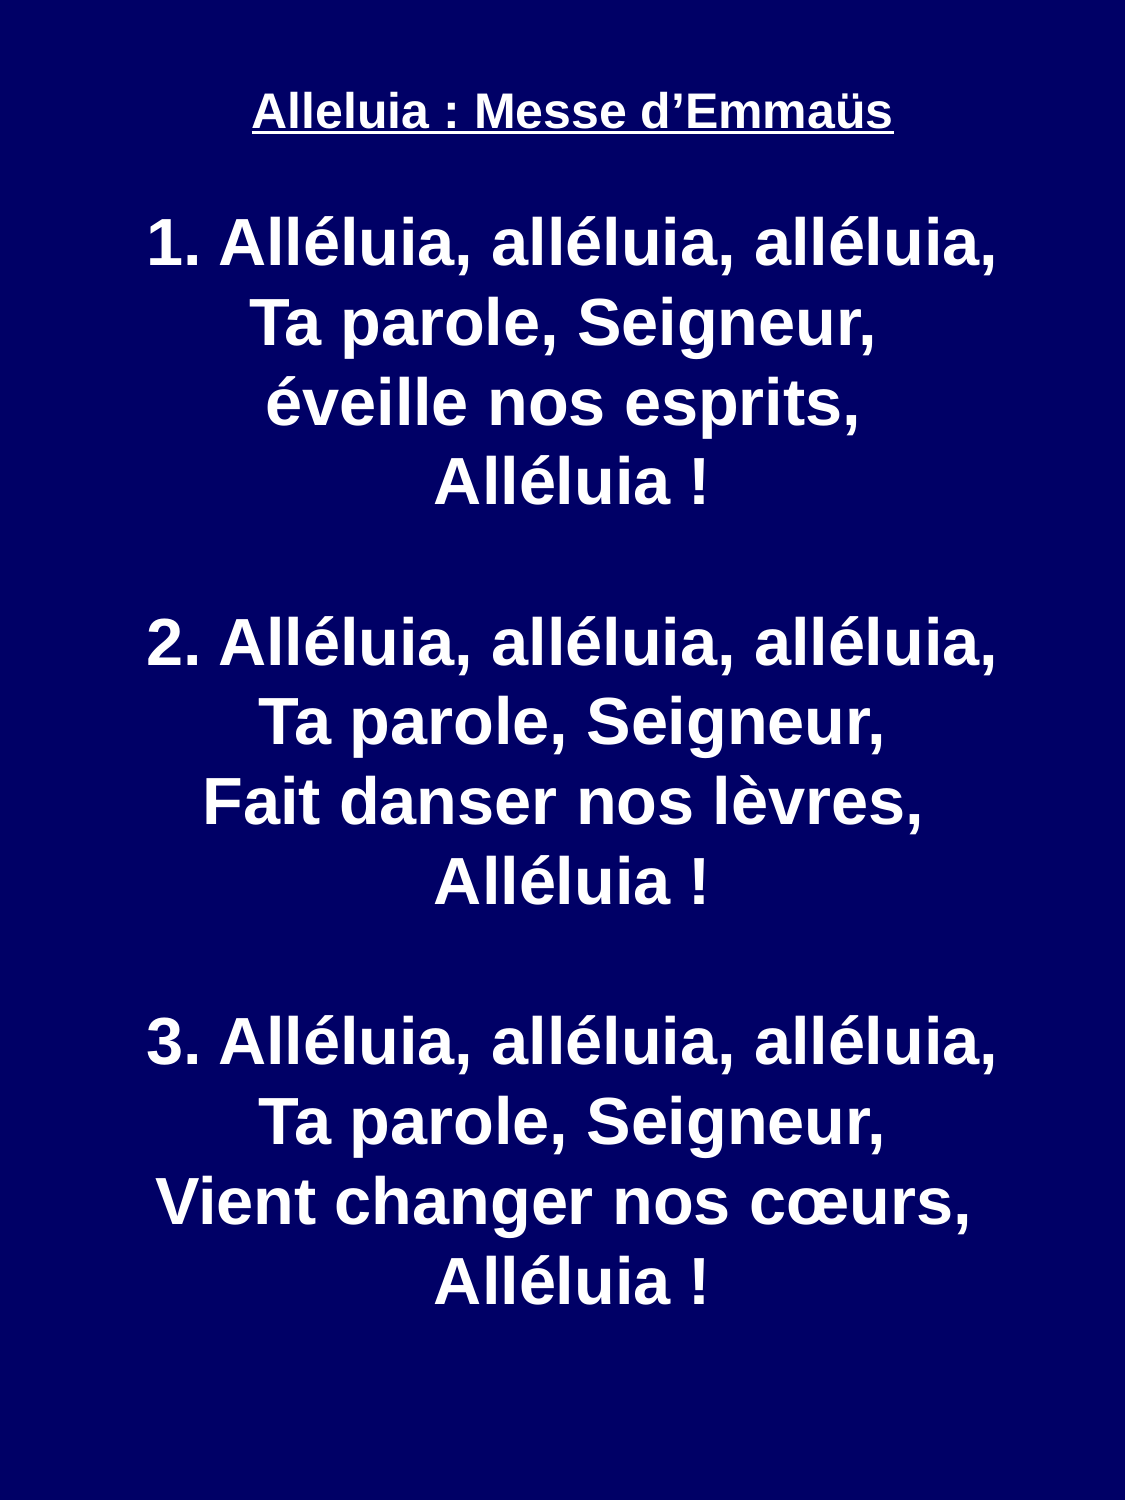

Alleluia : Messe d’Emmaüs
1. Alléluia, alléluia, alléluia,
Ta parole, Seigneur,
éveille nos esprits,
Alléluia !
2. Alléluia, alléluia, alléluia,
Ta parole, Seigneur,
Fait danser nos lèvres,
Alléluia !
3. Alléluia, alléluia, alléluia,
Ta parole, Seigneur,
Vient changer nos cœurs,
Alléluia !